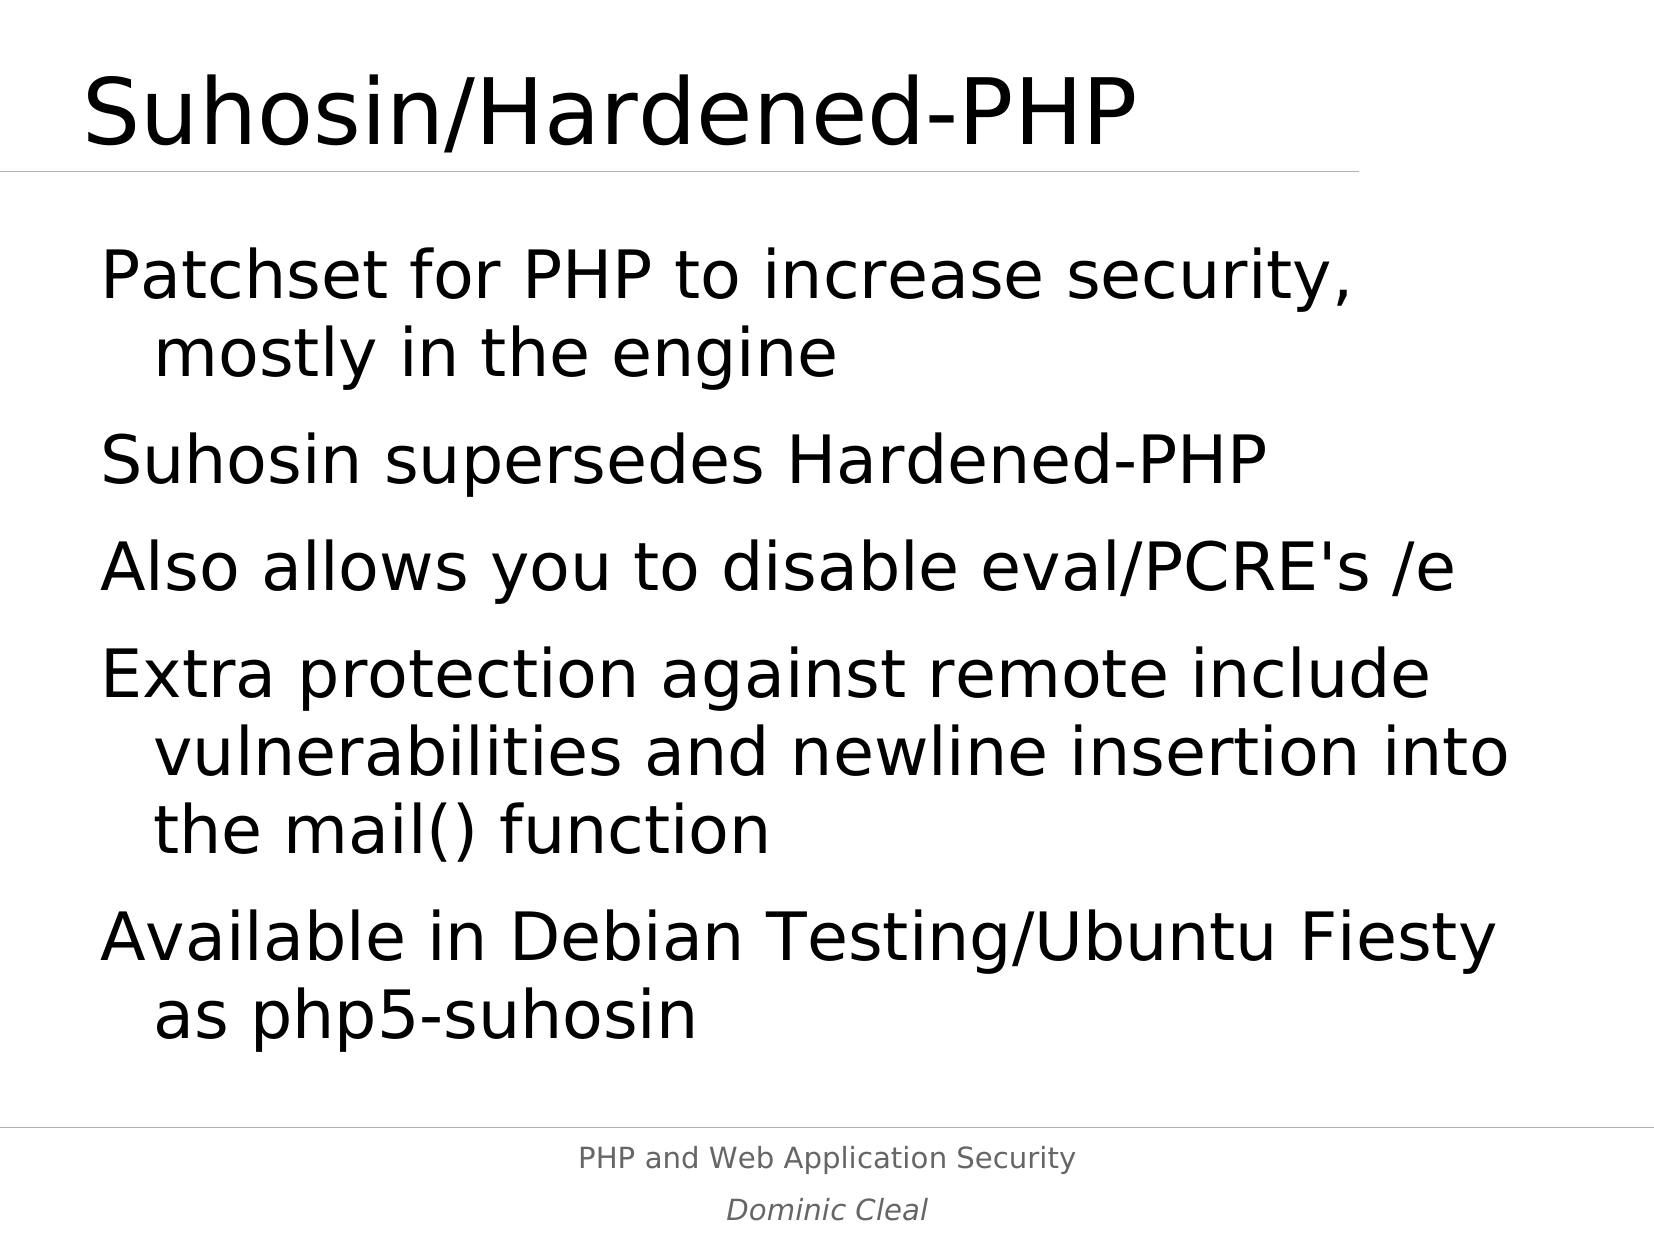

# Suhosin/Hardened-PHP
Patchset for PHP to increase security, mostly in the engine
Suhosin supersedes Hardened-PHP
Also allows you to disable eval/PCRE's /e
Extra protection against remote include vulnerabilities and newline insertion into the mail() function
Available in Debian Testing/Ubuntu Fiesty as php5-suhosin
PHP and Web Application Security